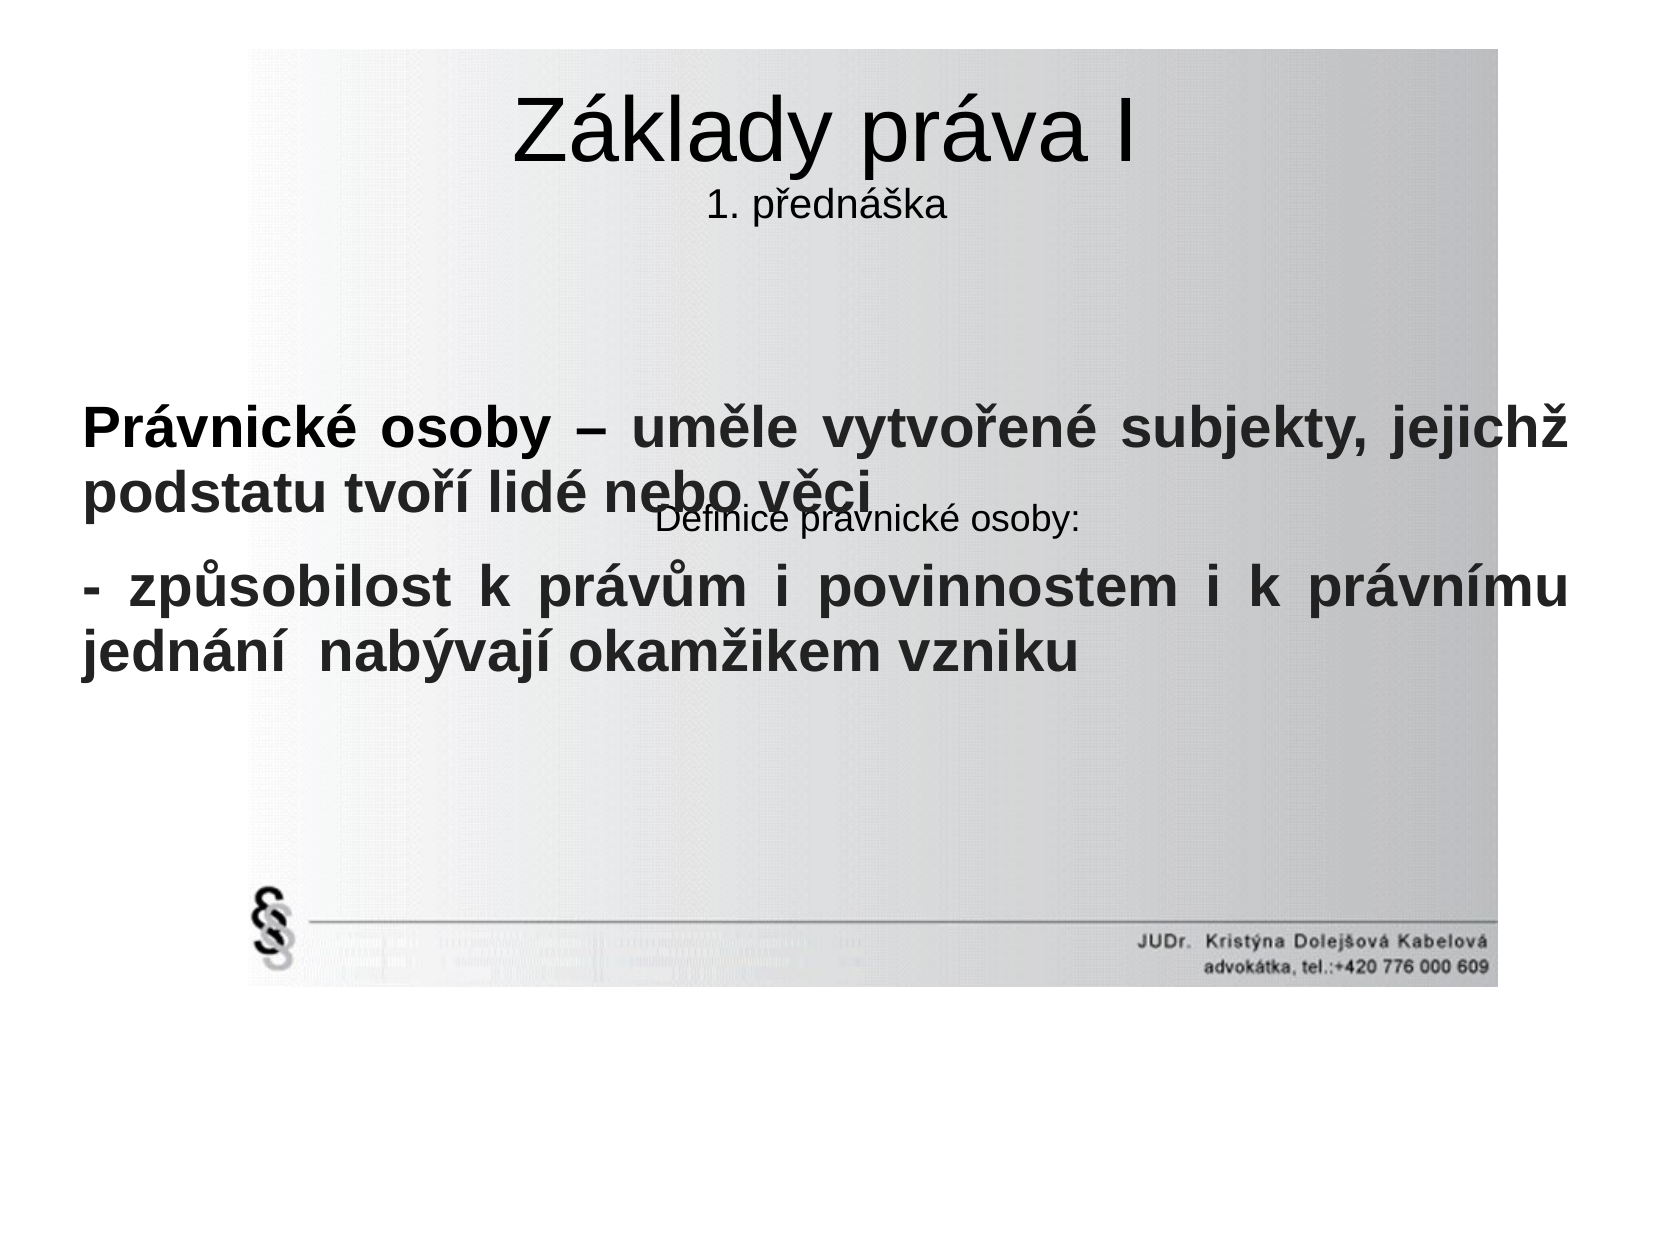

# Základy práva I 1. přednáška
Právnické osoby – uměle vytvořené subjekty, jejichž podstatu tvoří lidé nebo věci
- způsobilost k právům i povinnostem i k právnímu jednání nabývají okamžikem vzniku